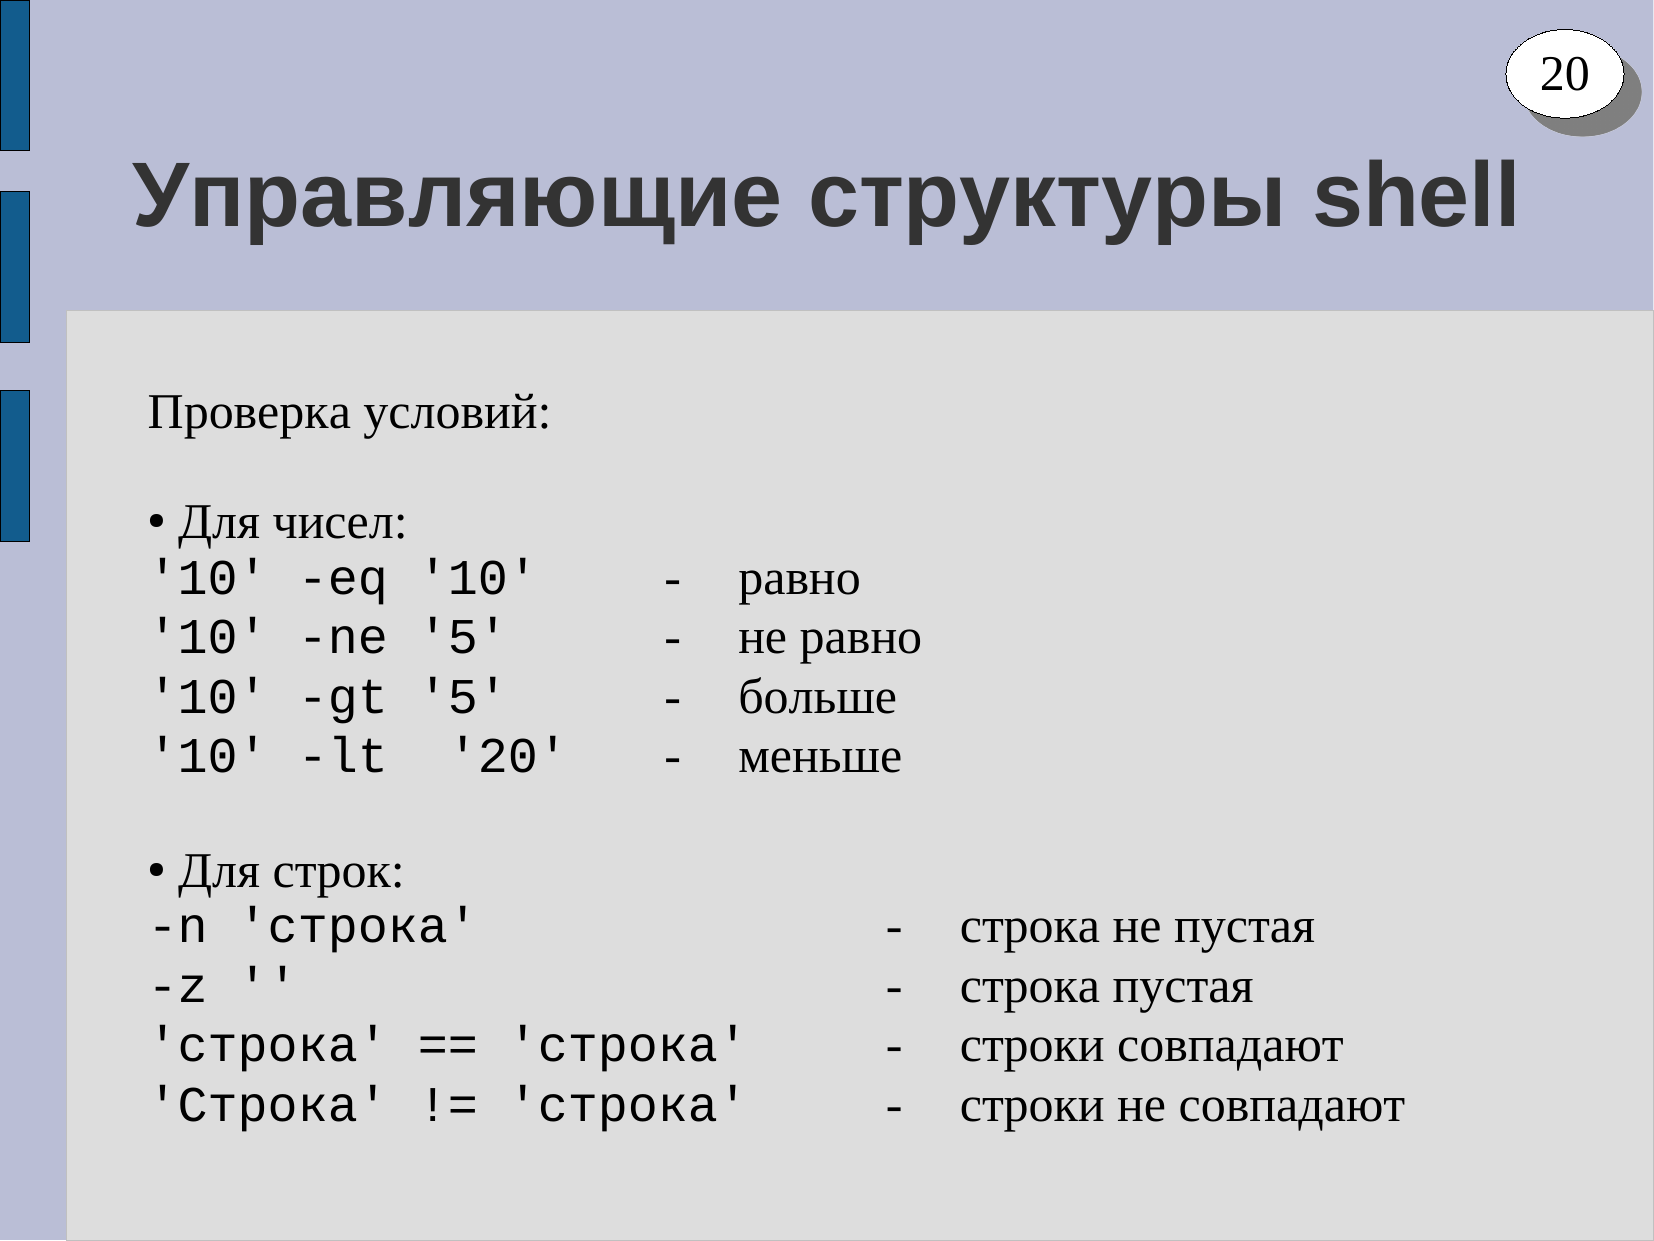

20
# Управляющие структуры shell
Проверка условий:
 Для чисел:
'10' -eq '10'		-	равно
'10' -ne '5'			-	не равно
'10' -gt '5'			-	больше
'10' -lt '20'		-	меньше
 Для строк:
-n 'строка'						-	строка не пустая
-z ''								-	строка пустая
'строка' == 'строка'		-	строки совпадают
'Строка' != 'строка'		-	строки не совпадают